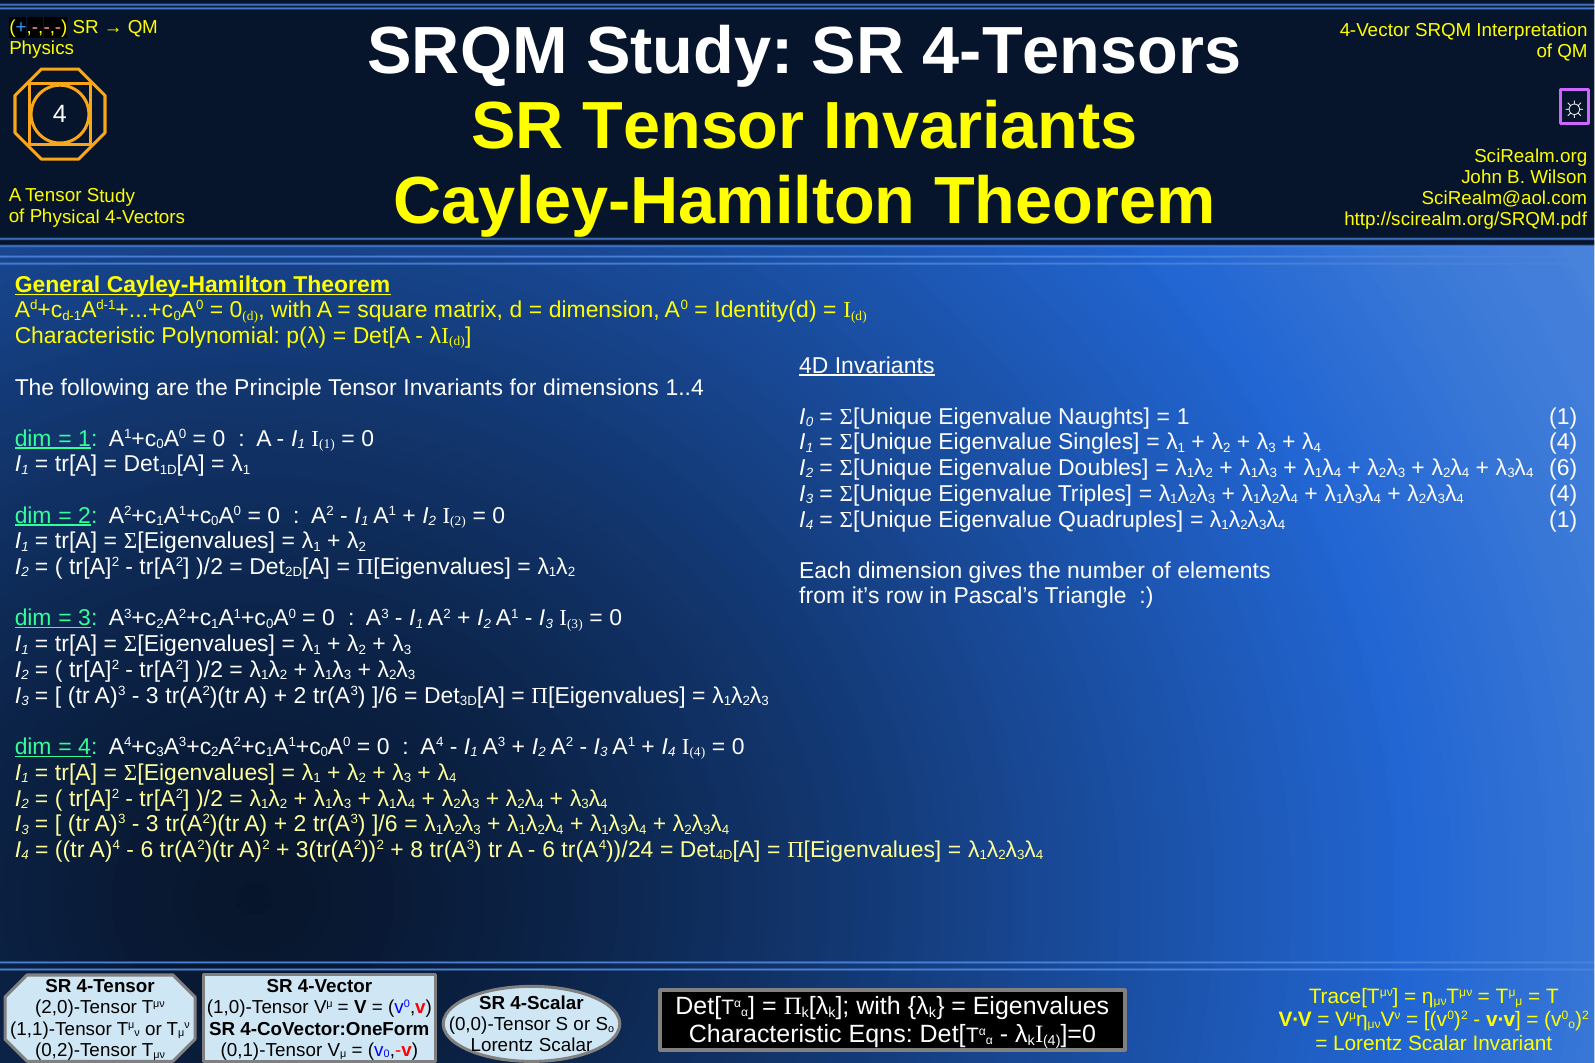

# SRQM Study: SR 4-Tensors SR Tensor Invariants Cayley-Hamilton Theorem
(+,-,-,-) SR → QM
Physics
A Tensor Study
of Physical 4-Vectors
4-Vector SRQM Interpretation
of QM
SciRealm.org
John B. Wilson
SciRealm@aol.com
http://scirealm.org/SRQM.pdf
4
☼
General Cayley-Hamilton Theorem
Ad+cd-1Ad-1+...+c0A0 = 0(d), with A = square matrix, d = dimension, A0 = Identity(d) = I(d)
Characteristic Polynomial: p(λ) = Det[A - λI(d)]
The following are the Principle Tensor Invariants for dimensions 1..4
dim = 1: A1+c0A0 = 0 : A - I1 I(1) = 0
I1 = tr[A] = Det1D[A] = λ1
dim = 2: A2+c1A1+c0A0 = 0 : A2 - I1 A1 + I2 I(2) = 0
I1 = tr[A] = Σ[Eigenvalues] = λ1 + λ2
I2 = ( tr[A]2 - tr[A2] )/2 = Det2D[A] = Π[Eigenvalues] = λ1λ2
dim = 3: A3+c2A2+c1A1+c0A0 = 0 : A3 - I1 A2 + I2 A1 - I3 I(3) = 0
I1 = tr[A] = Σ[Eigenvalues] = λ1 + λ2 + λ3
I2 = ( tr[A]2 - tr[A2] )/2 = λ1λ2 + λ1λ3 + λ2λ3
I3 = [ (tr A)3 - 3 tr(A2)(tr A) + 2 tr(A3) ]/6 = Det3D[A] = Π[Eigenvalues] = λ1λ2λ3
dim = 4: A4+c3A3+c2A2+c1A1+c0A0 = 0 : A4 - I1 A3 + I2 A2 - I3 A1 + I4 I(4) = 0
I1 = tr[A] = Σ[Eigenvalues] = λ1 + λ2 + λ3 + λ4
I2 = ( tr[A]2 - tr[A2] )/2 = λ1λ2 + λ1λ3 + λ1λ4 + λ2λ3 + λ2λ4 + λ3λ4
I3 = [ (tr A)3 - 3 tr(A2)(tr A) + 2 tr(A3) ]/6 = λ1λ2λ3 + λ1λ2λ4 + λ1λ3λ4 + λ2λ3λ4
I4 = ((tr A)4 - 6 tr(A2)(tr A)2 + 3(tr(A2))2 + 8 tr(A3) tr A - 6 tr(A4))/24 = Det4D[A] = Π[Eigenvalues] = λ1λ2λ3λ4
4D Invariants
I0 = Σ[Unique Eigenvalue Naughts] = 1					(1)
I1 = Σ[Unique Eigenvalue Singles] = λ1 + λ2 + λ3 + λ4 			(4)
I2 = Σ[Unique Eigenvalue Doubles] = λ1λ2 + λ1λ3 + λ1λ4 + λ2λ3 + λ2λ4 + λ3λ4 	(6)
I3 = Σ[Unique Eigenvalue Triples] = λ1λ2λ3 + λ1λ2λ4 + λ1λ3λ4 + λ2λ3λ4		(4)
I4 = Σ[Unique Eigenvalue Quadruples] = λ1λ2λ3λ4				(1)
Each dimension gives the number of elements
from it’s row in Pascal’s Triangle :)
SR 4-Tensor
(2,0)-Tensor Tμν
(1,1)-Tensor Tμν or Tμν
(0,2)-Tensor Tμν
SR 4-Vector
(1,0)-Tensor Vμ = V = (v0,v)
SR 4-CoVector:OneForm
(0,1)-Tensor Vμ = (v0,-v)
Trace[Tμν] = ημνTμν = Tμμ = T
V∙V = VμημνVν = [(v0)2 - v∙v] = (v0o)2
= Lorentz Scalar Invariant
SR 4-Scalar
(0,0)-Tensor S or So
Lorentz Scalar
Det[Tαα] = Πk[λk]; with {λk} = Eigenvalues
Characteristic Eqns: Det[Tαα - λkI(4)]=0